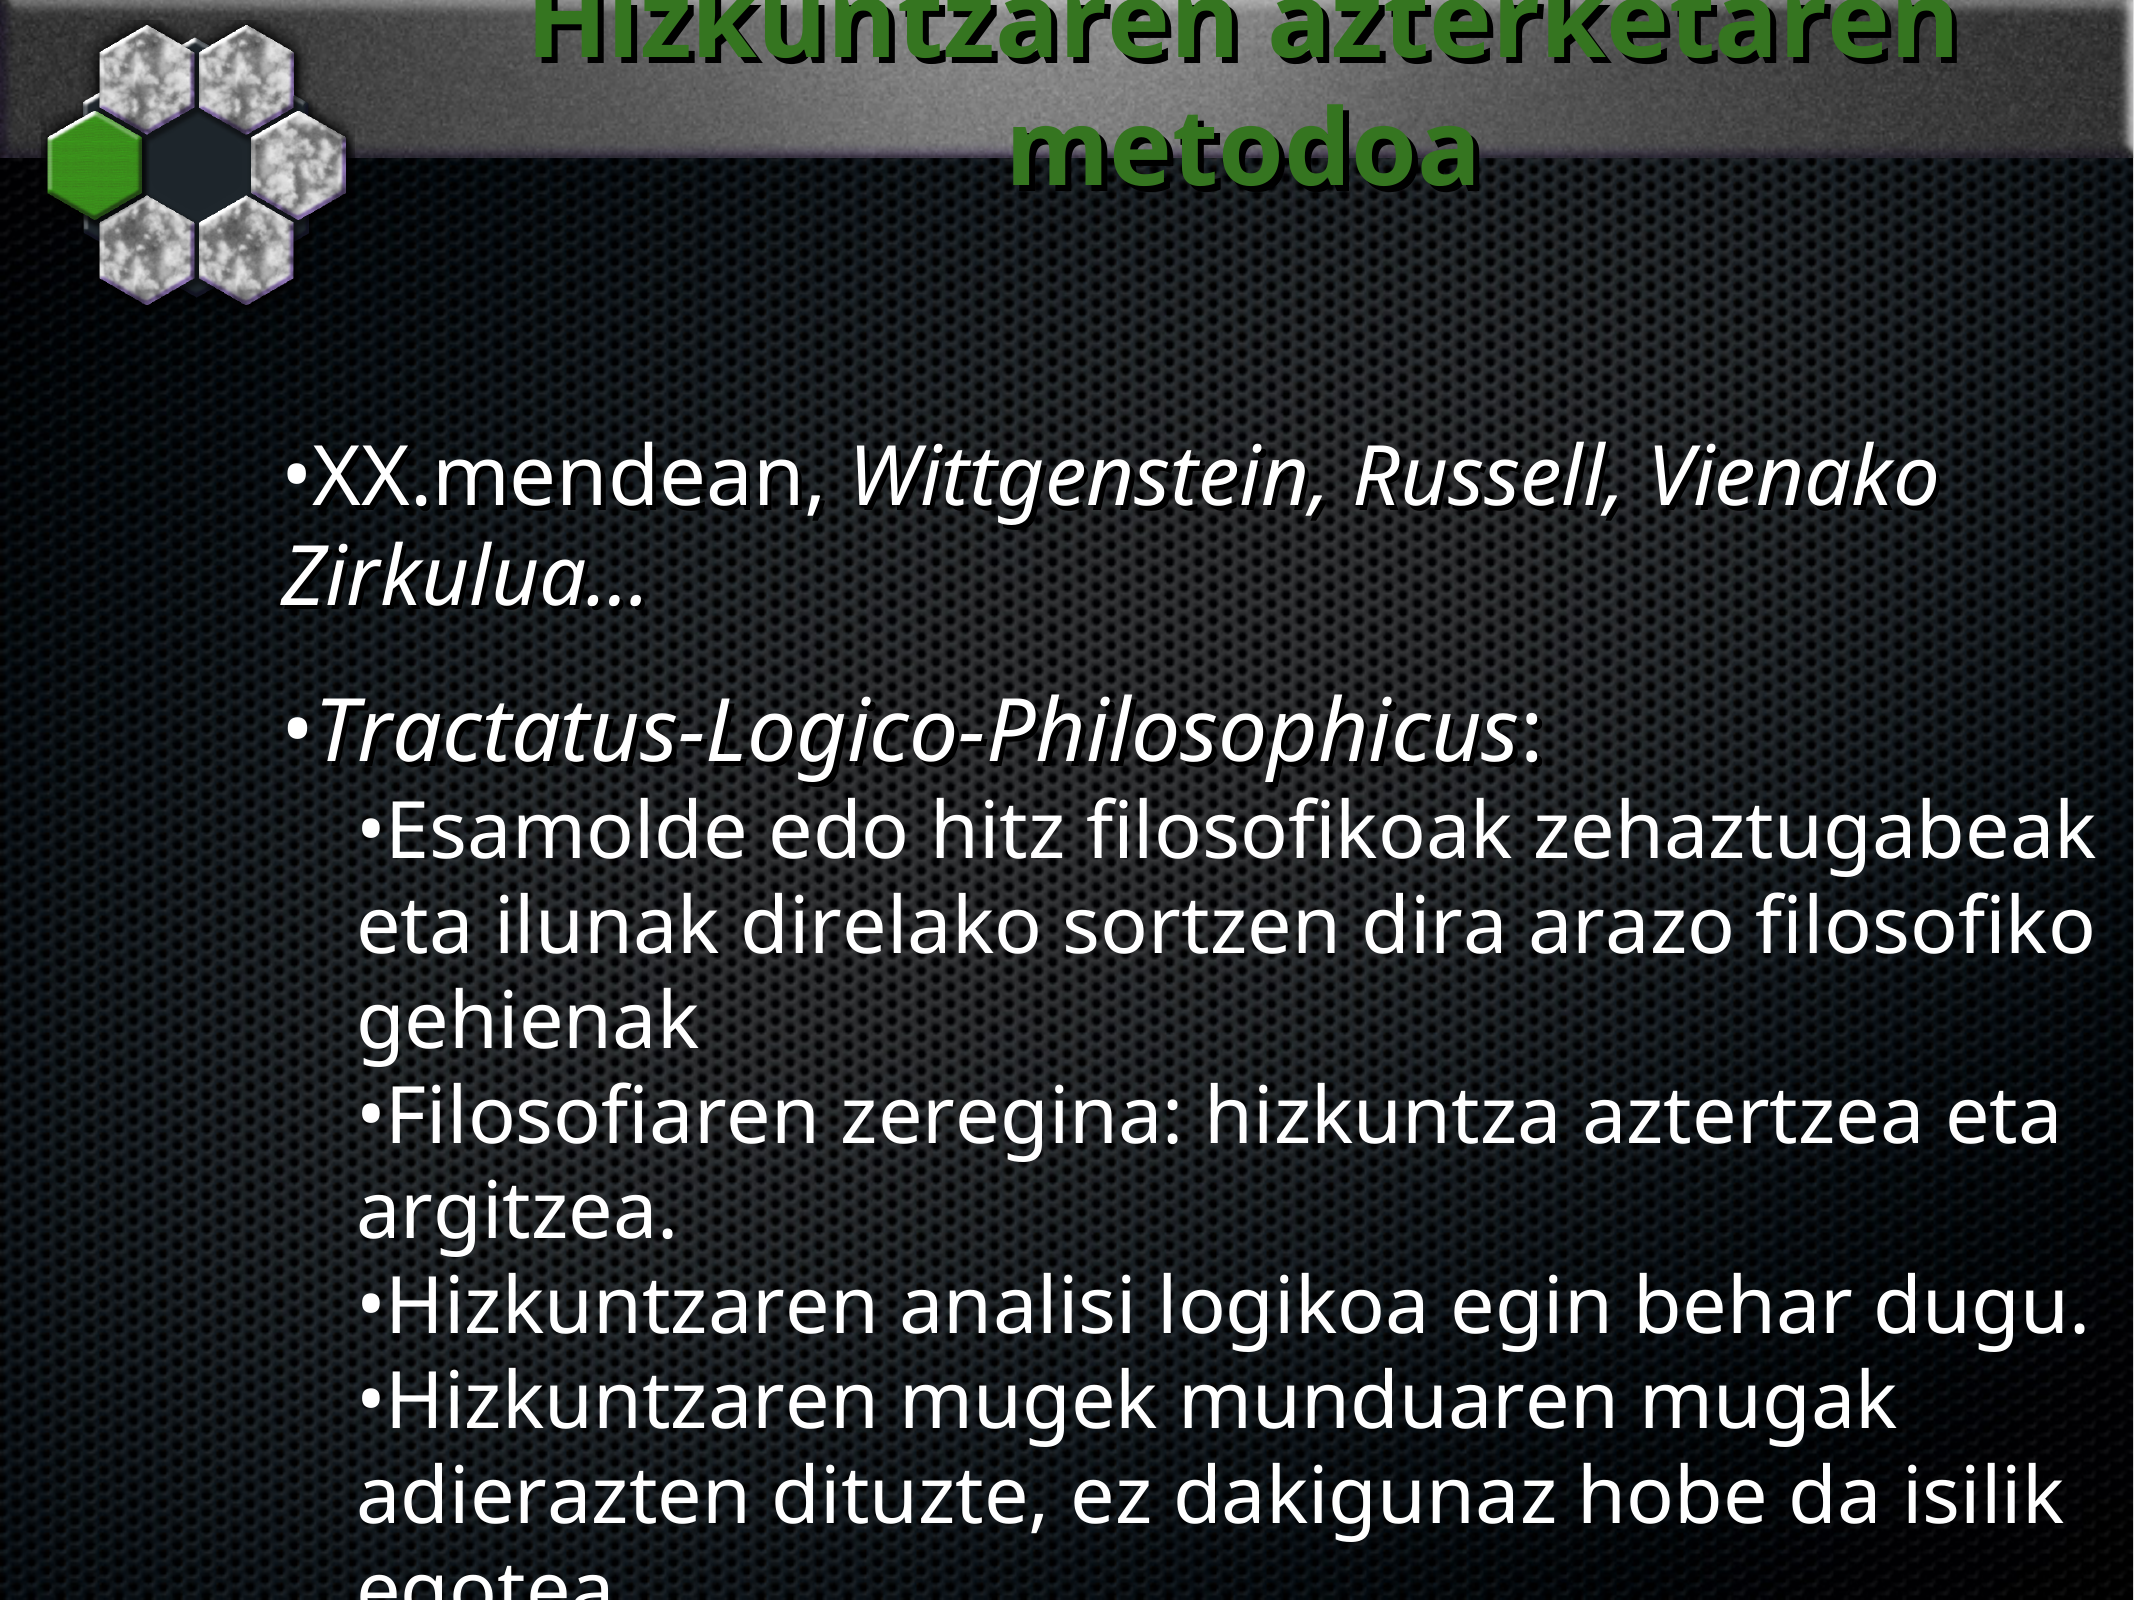

Hizkuntzaren azterketaren metodoa
XX.mendean, Wittgenstein, Russell, Vienako Zirkulua…
Tractatus-Logico-Philosophicus:
Esamolde edo hitz filosofikoak zehaztugabeak eta ilunak direlako sortzen dira arazo filosofiko gehienak
Filosofiaren zeregina: hizkuntza aztertzea eta argitzea.
Hizkuntzaren analisi logikoa egin behar dugu.
Hizkuntzaren mugek munduaren mugak adierazten dituzte, ez dakigunaz hobe da isilik egotea.